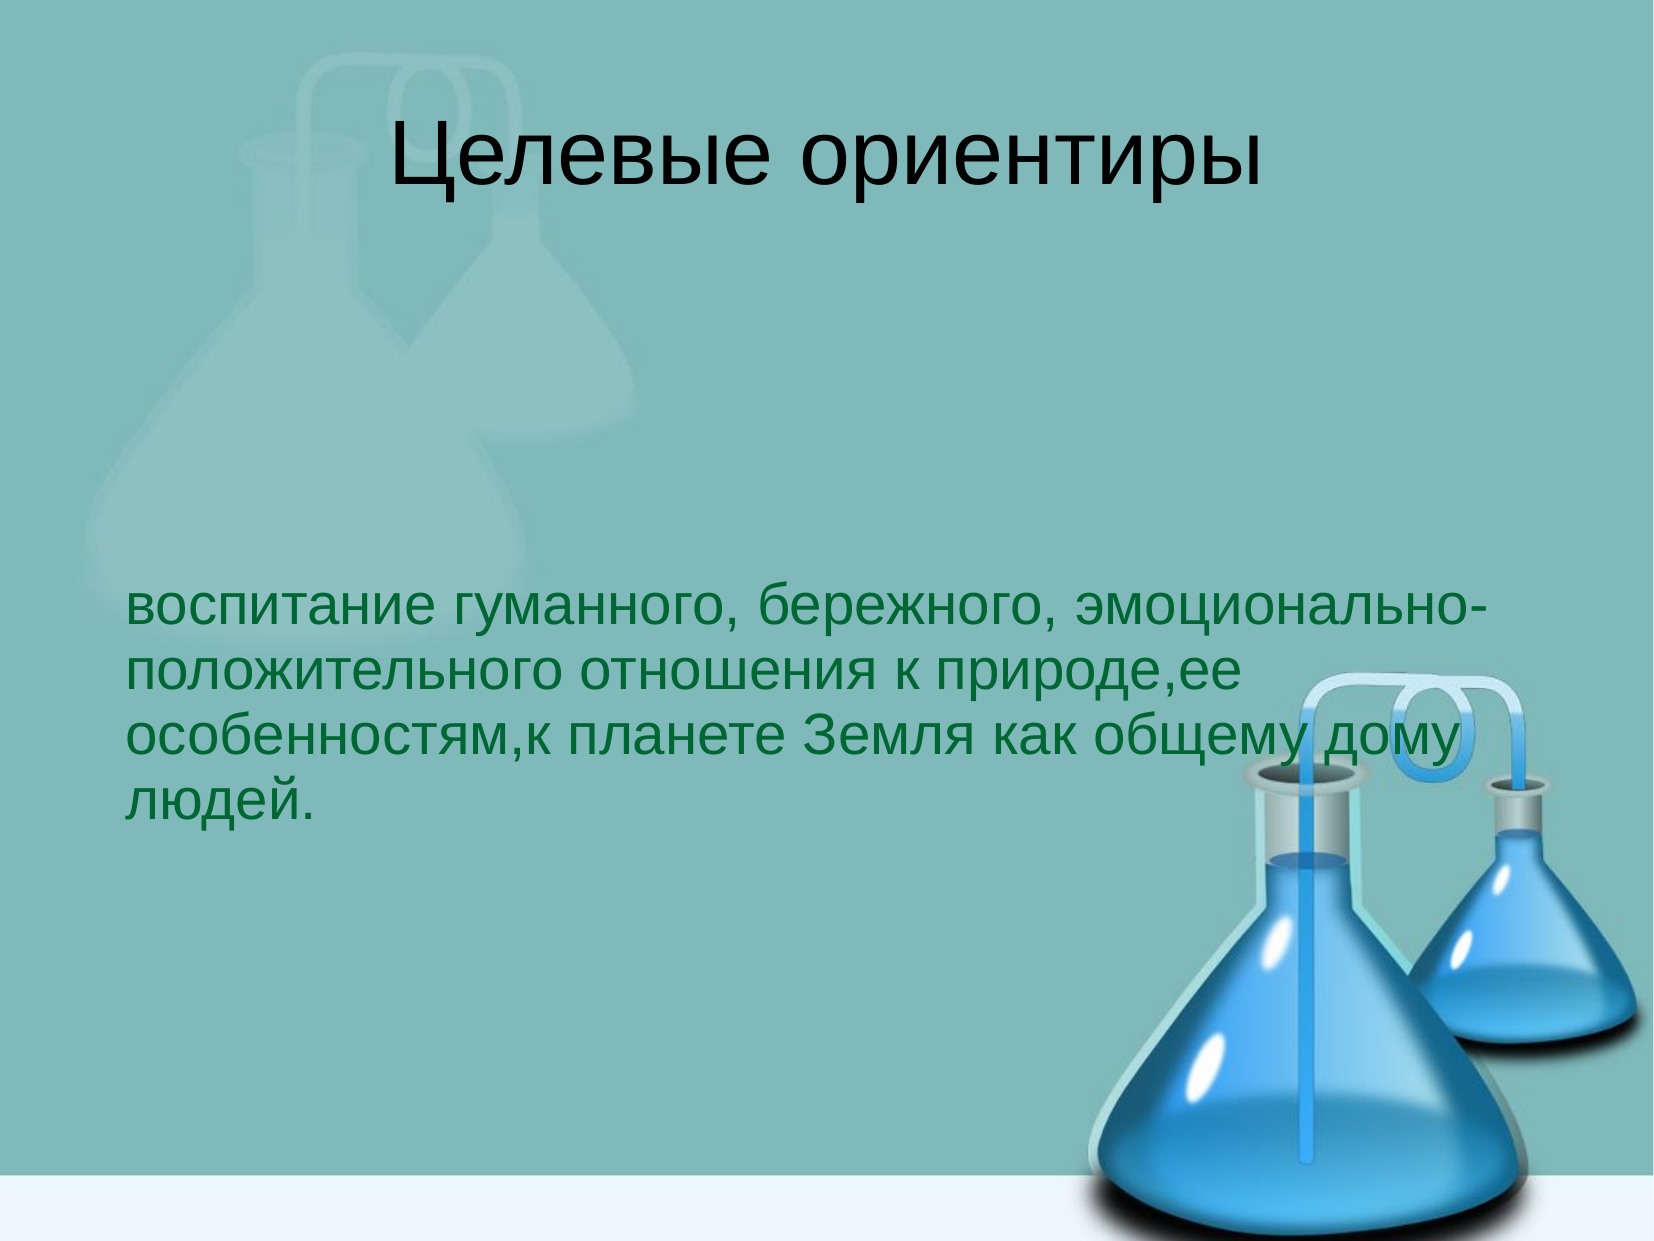

# Целевые ориентиры
воспитание гуманного, бережного, эмоционально-положительного отношения к природе,ее особенностям,к планете Земля как общему дому людей.